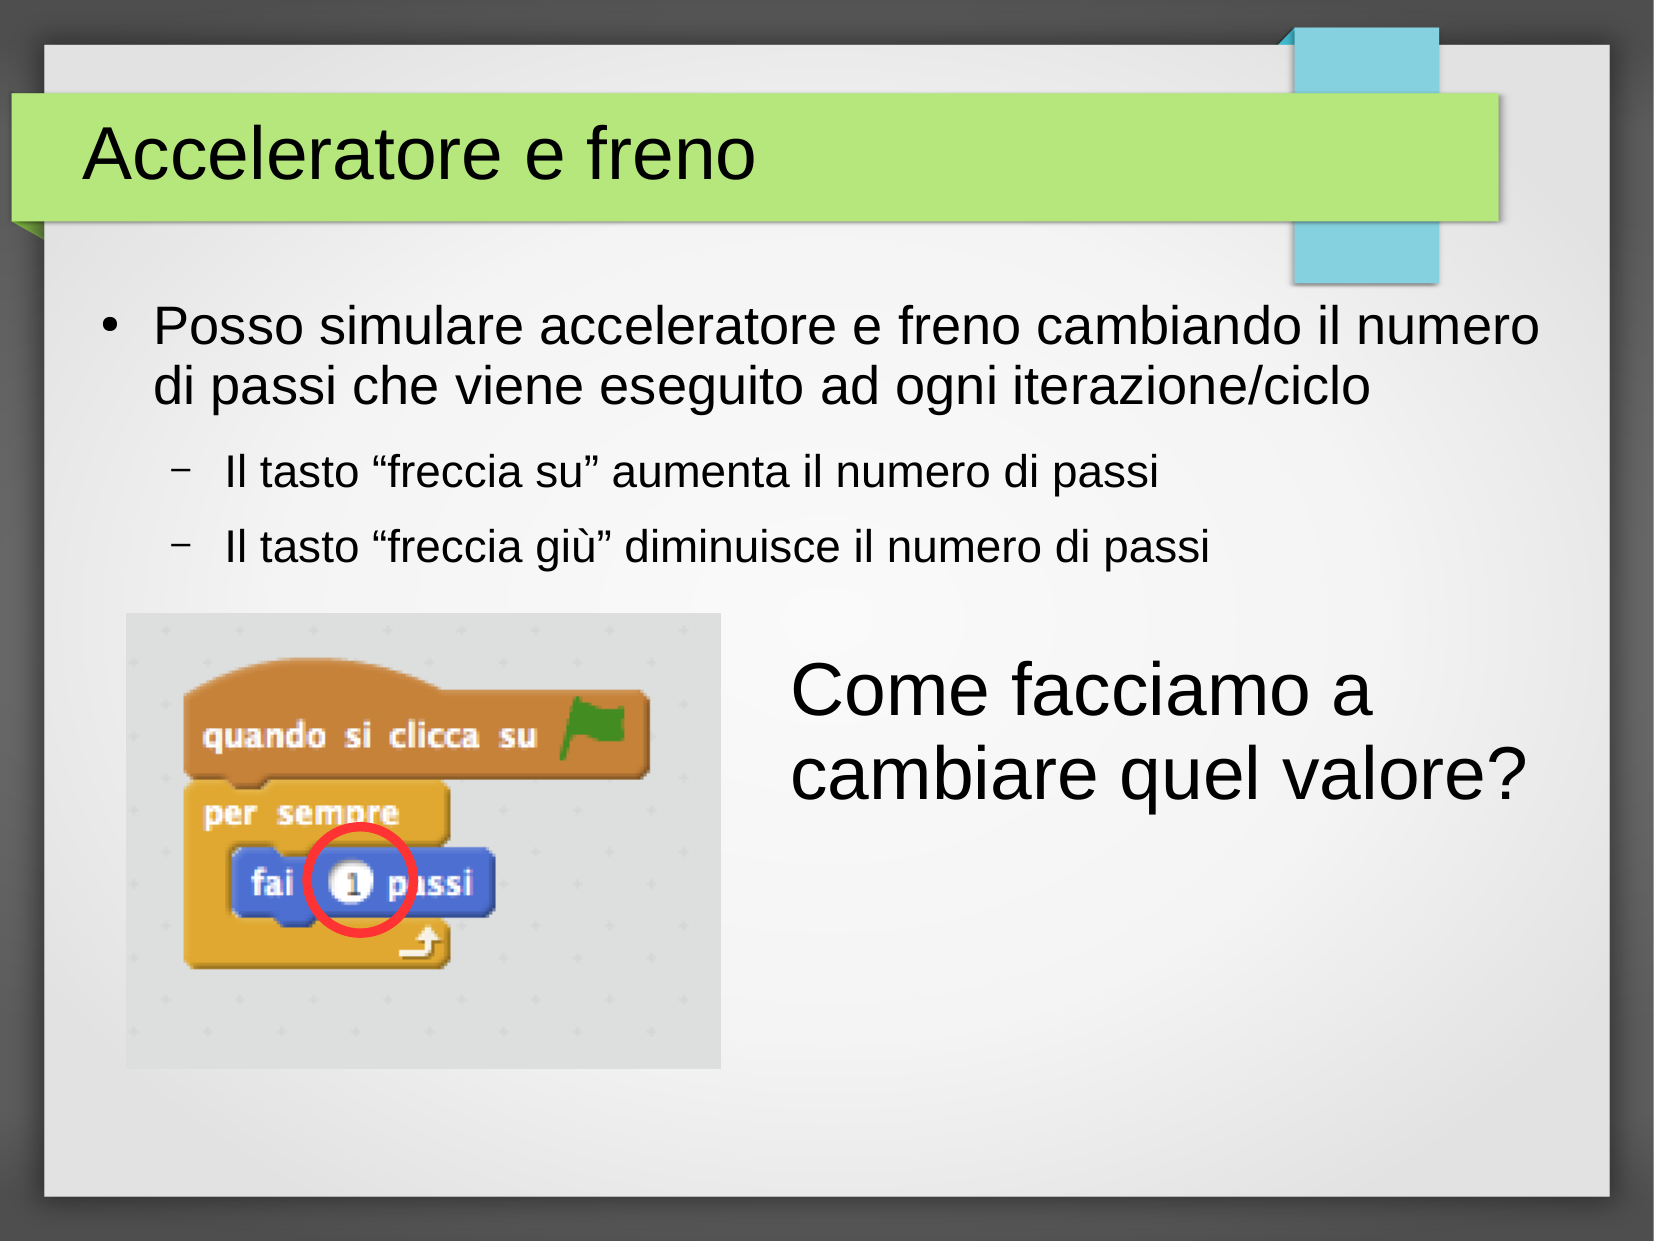

# Acceleratore e freno
Posso simulare acceleratore e freno cambiando il numero di passi che viene eseguito ad ogni iterazione/ciclo
Il tasto “freccia su” aumenta il numero di passi
Il tasto “freccia giù” diminuisce il numero di passi
Come facciamo a cambiare quel valore?